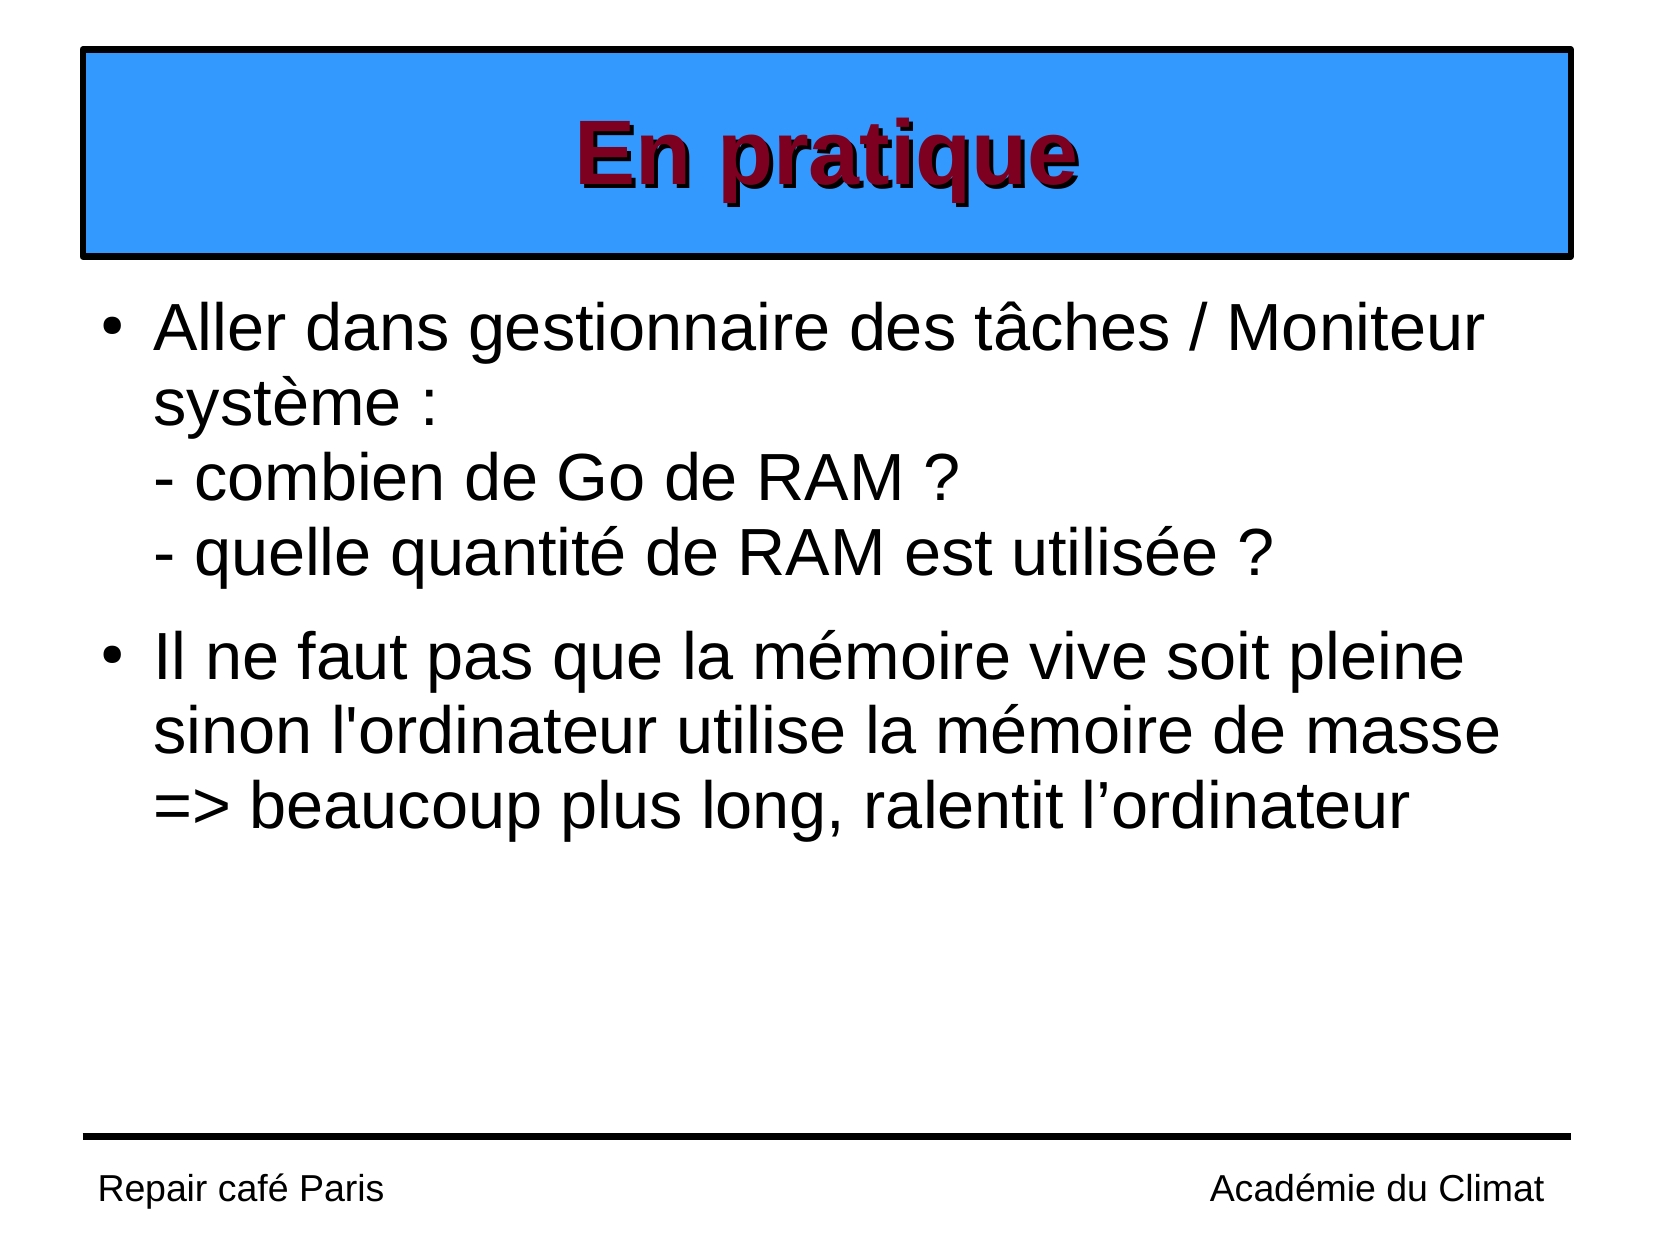

# En pratique
Aller dans gestionnaire des tâches / Moniteur système :
- combien de Go de RAM ?
- quelle quantité de RAM est utilisée ?
Il ne faut pas que la mémoire vive soit pleine sinon l'ordinateur utilise la mémoire de masse
=> beaucoup plus long, ralentit l’ordinateur
Repair café Paris	Académie du Climat